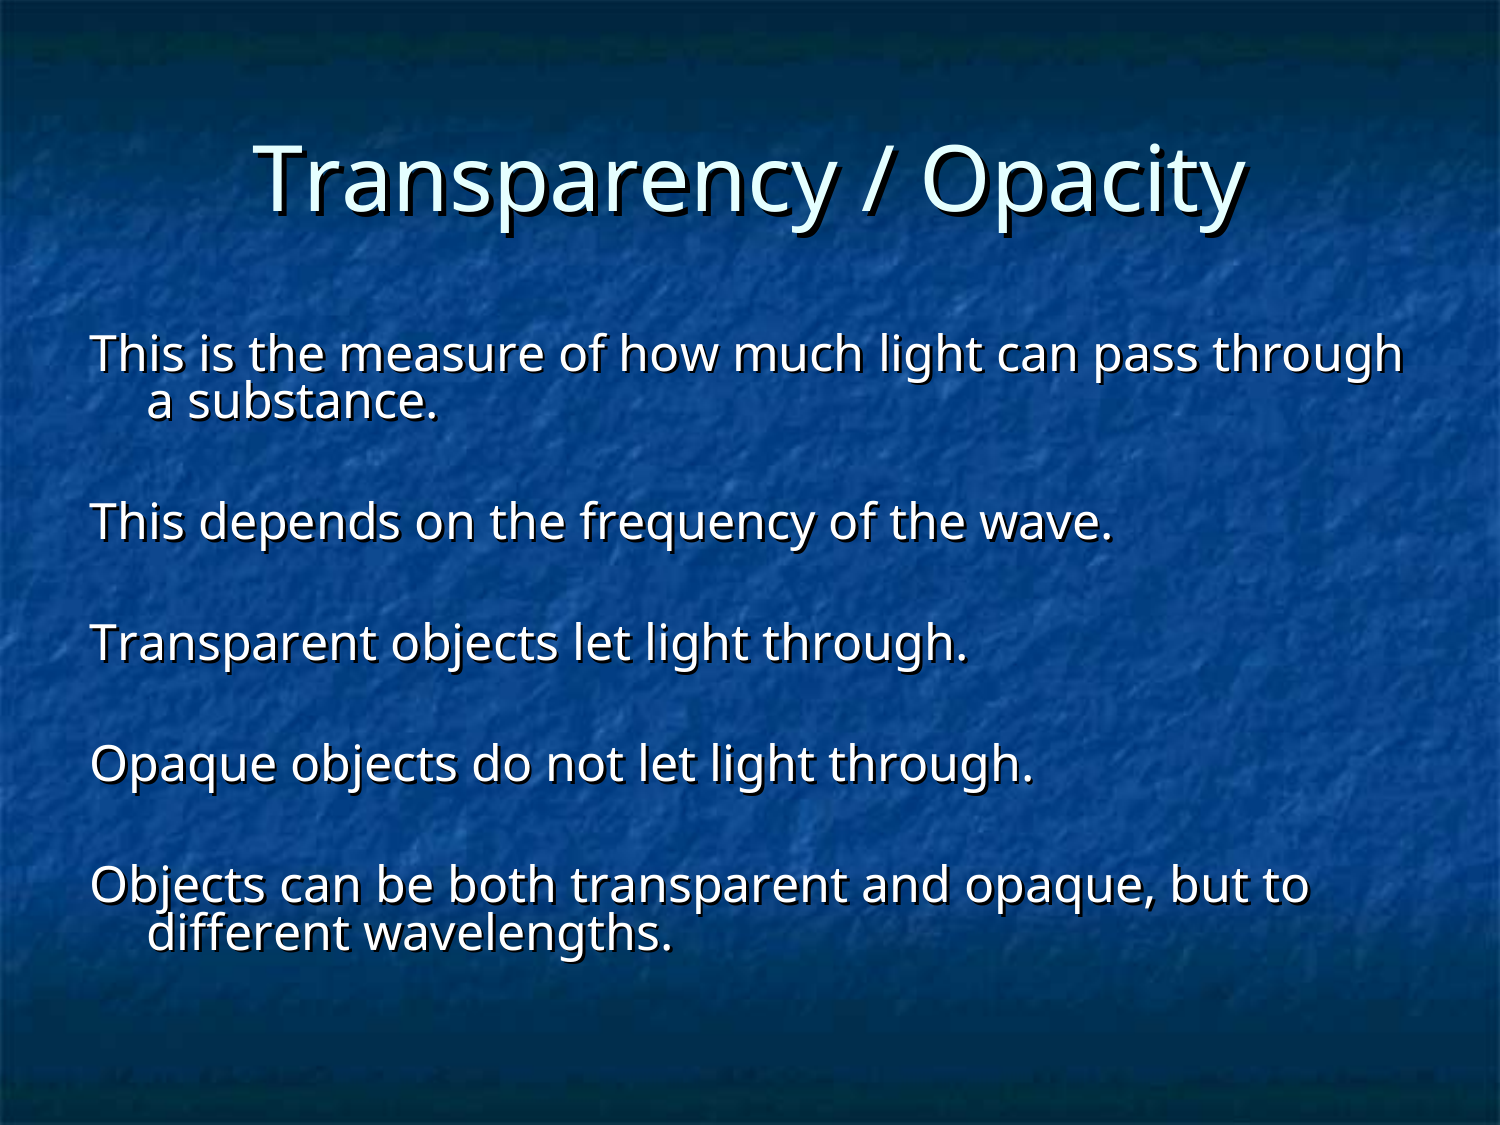

# Transparency / Opacity
This is the measure of how much light can pass through a substance.
This depends on the frequency of the wave.
Transparent objects let light through.
Opaque objects do not let light through.
Objects can be both transparent and opaque, but to different wavelengths.